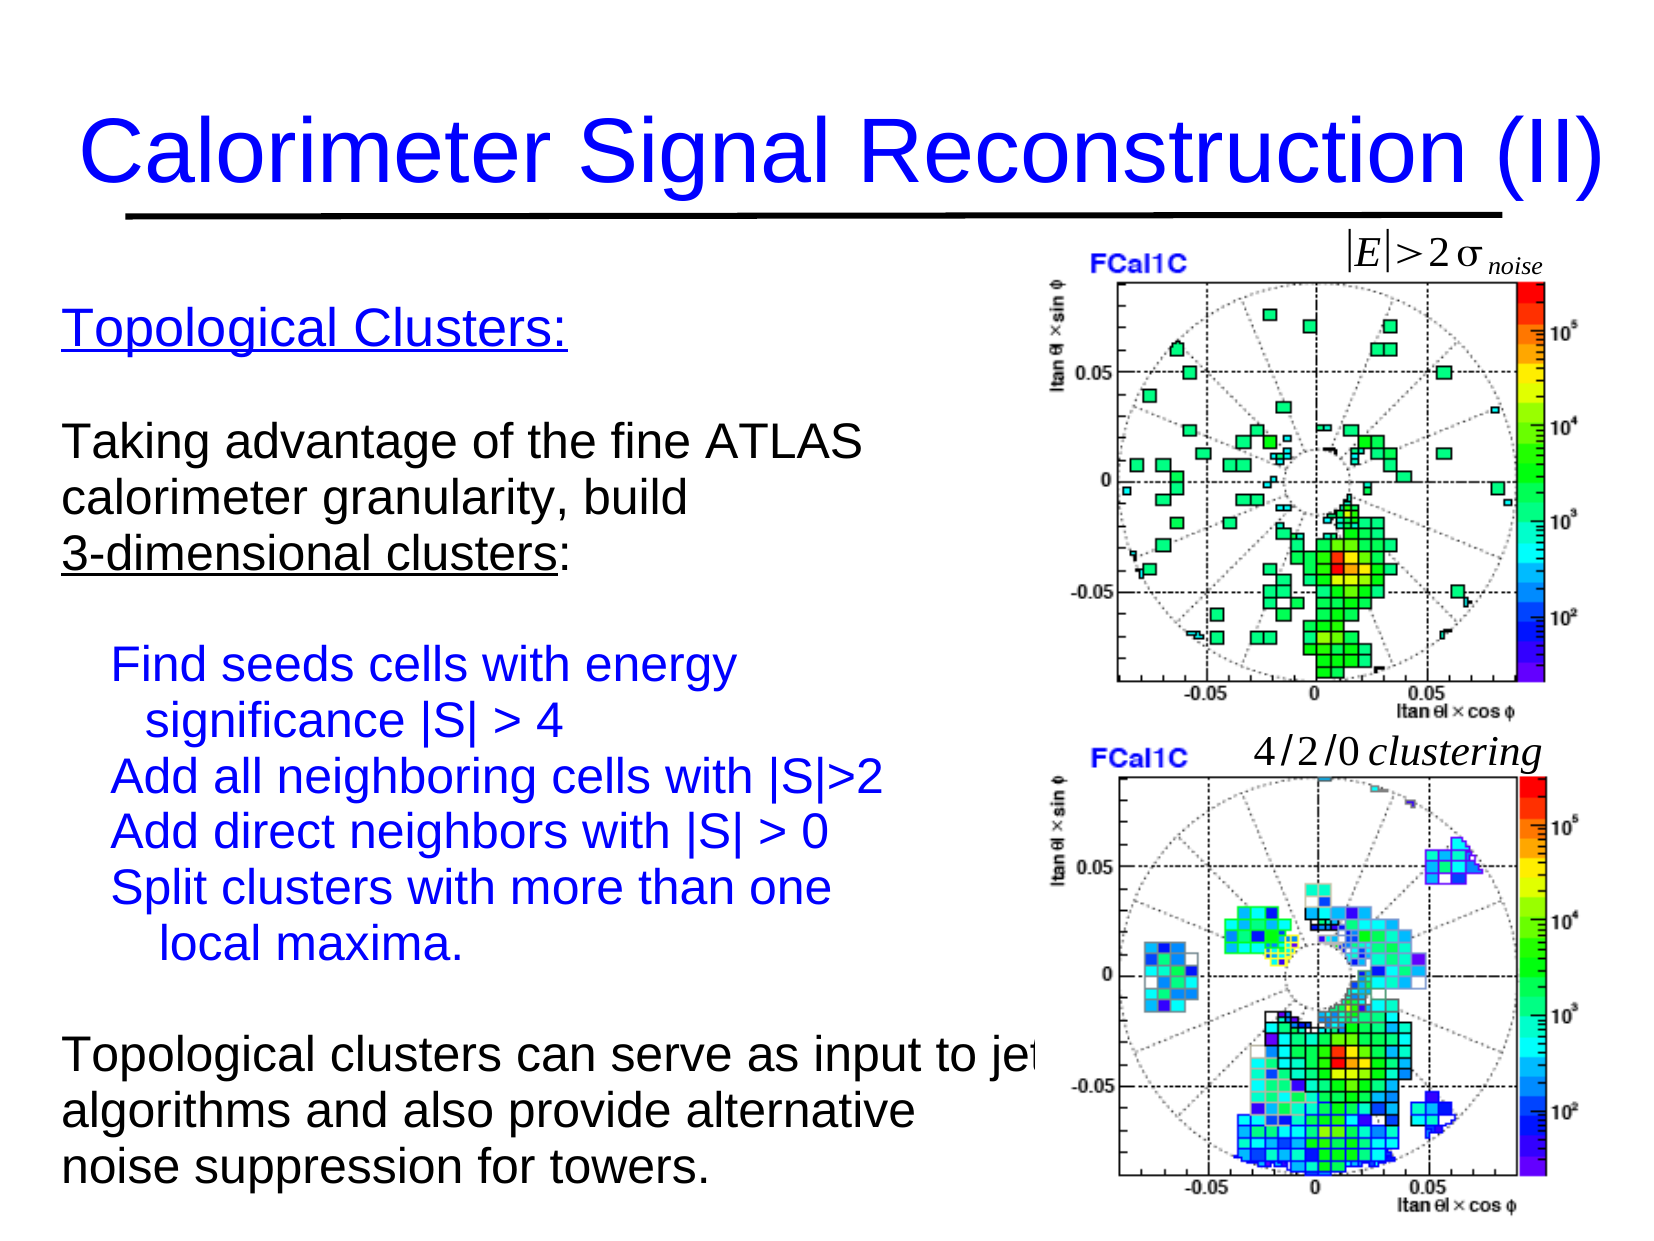

Calorimeter Signal Reconstruction (II)
Topological Clusters:
Taking advantage of the fine ATLAS
calorimeter granularity, build
3-dimensional clusters:
 Find seeds cells with energy
 significance |S| > 4
 Add all neighboring cells with |S|>2
 Add direct neighbors with |S| > 0
 Split clusters with more than one
 local maxima.
Topological clusters can serve as input to jet
algorithms and also provide alternative
noise suppression for towers.